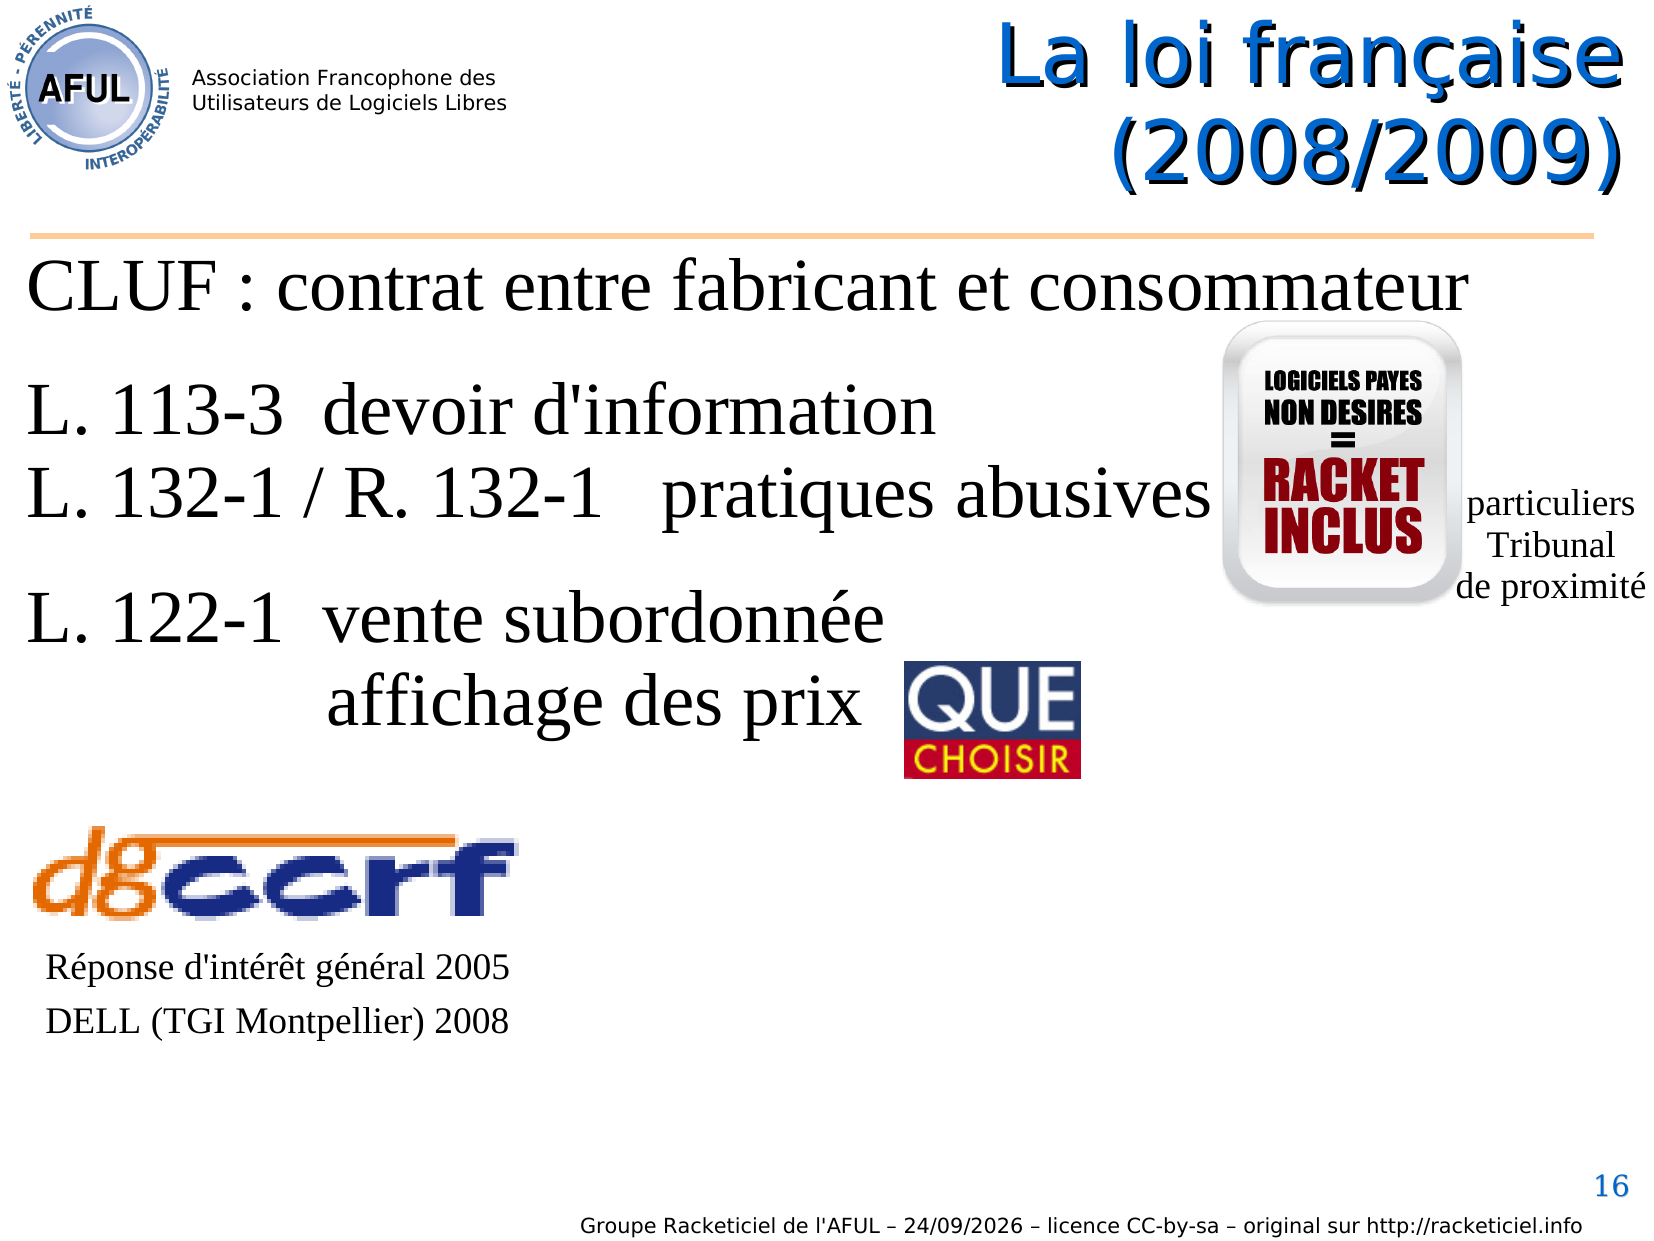

# La loi française (2008/2009)
CLUF : contrat entre fabricant et consommateur
L. 113-3 devoir d'information
L. 132-1 / R. 132-1 pratiques abusives
L. 122-1 vente subordonnée
 affichage des prix
particuliers
Tribunal
de proximité
Réponse d'intérêt général 2005
DELL (TGI Montpellier) 2008
16